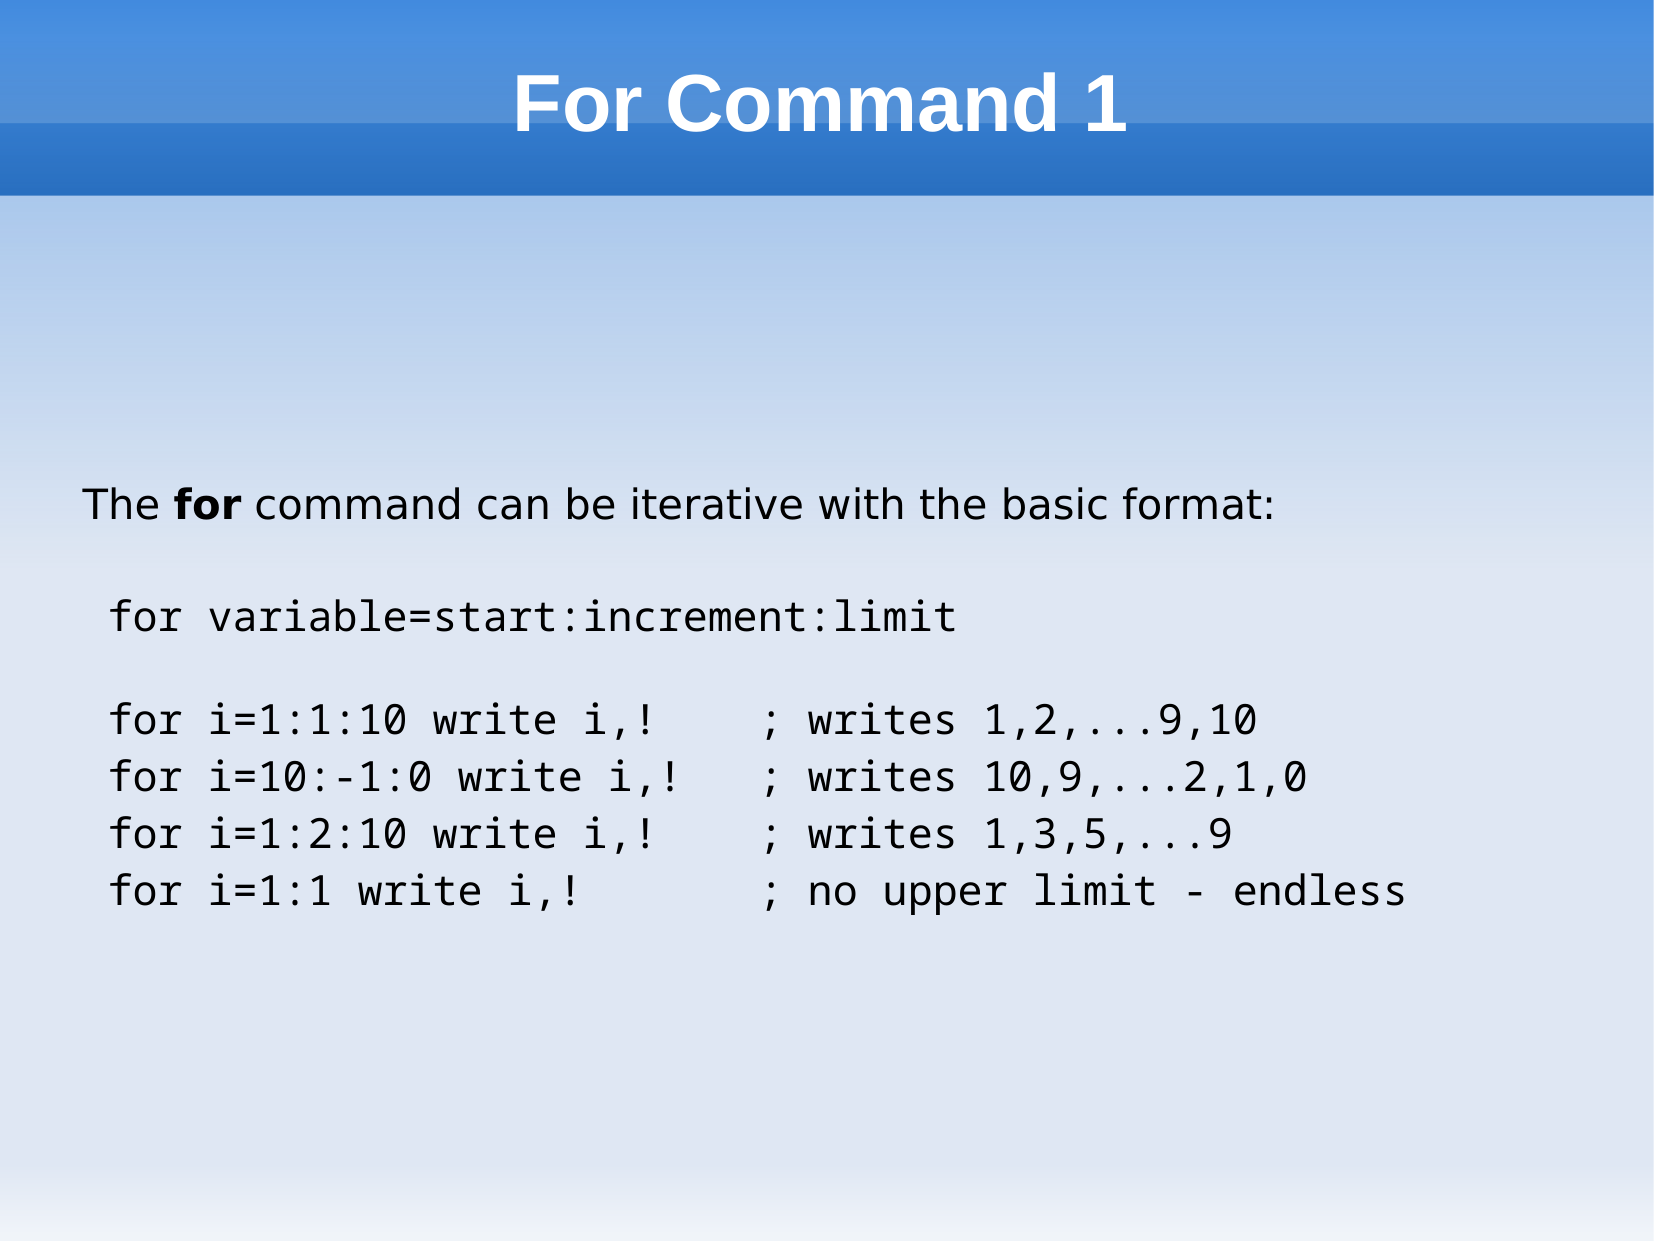

# For Command 1
The for command can be iterative with the basic format:
 for variable=start:increment:limit
 for i=1:1:10 write i,! ; writes 1,2,...9,10
 for i=10:-1:0 write i,! ; writes 10,9,...2,1,0
 for i=1:2:10 write i,! ; writes 1,3,5,...9
 for i=1:1 write i,! ; no upper limit - endless